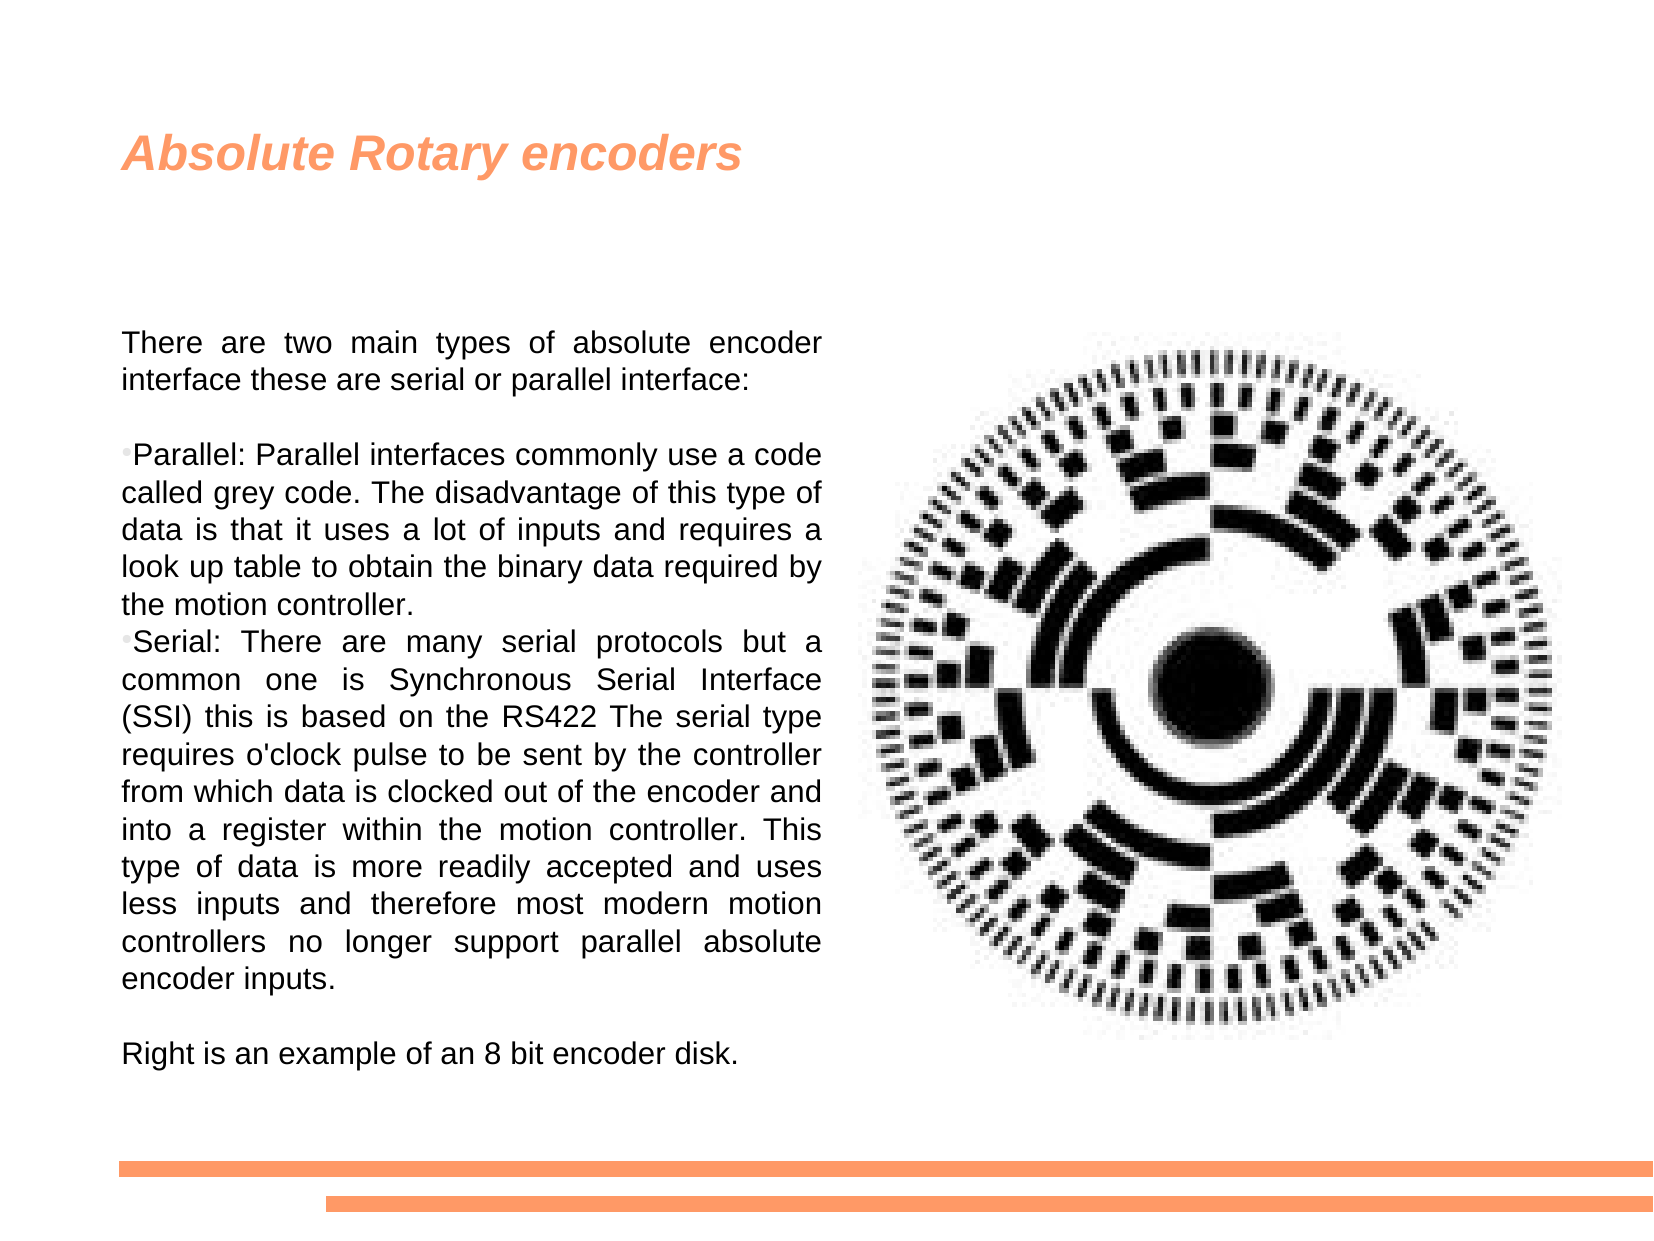

# Absolute Rotary encoders
There are two main types of absolute encoder interface these are serial or parallel interface:
Parallel: Parallel interfaces commonly use a code called grey code. The disadvantage of this type of data is that it uses a lot of inputs and requires a look up table to obtain the binary data required by the motion controller.
Serial: There are many serial protocols but a common one is Synchronous Serial Interface (SSI) this is based on the RS422 The serial type requires o'clock pulse to be sent by the controller from which data is clocked out of the encoder and into a register within the motion controller. This type of data is more readily accepted and uses less inputs and therefore most modern motion controllers no longer support parallel absolute encoder inputs.
Right is an example of an 8 bit encoder disk.